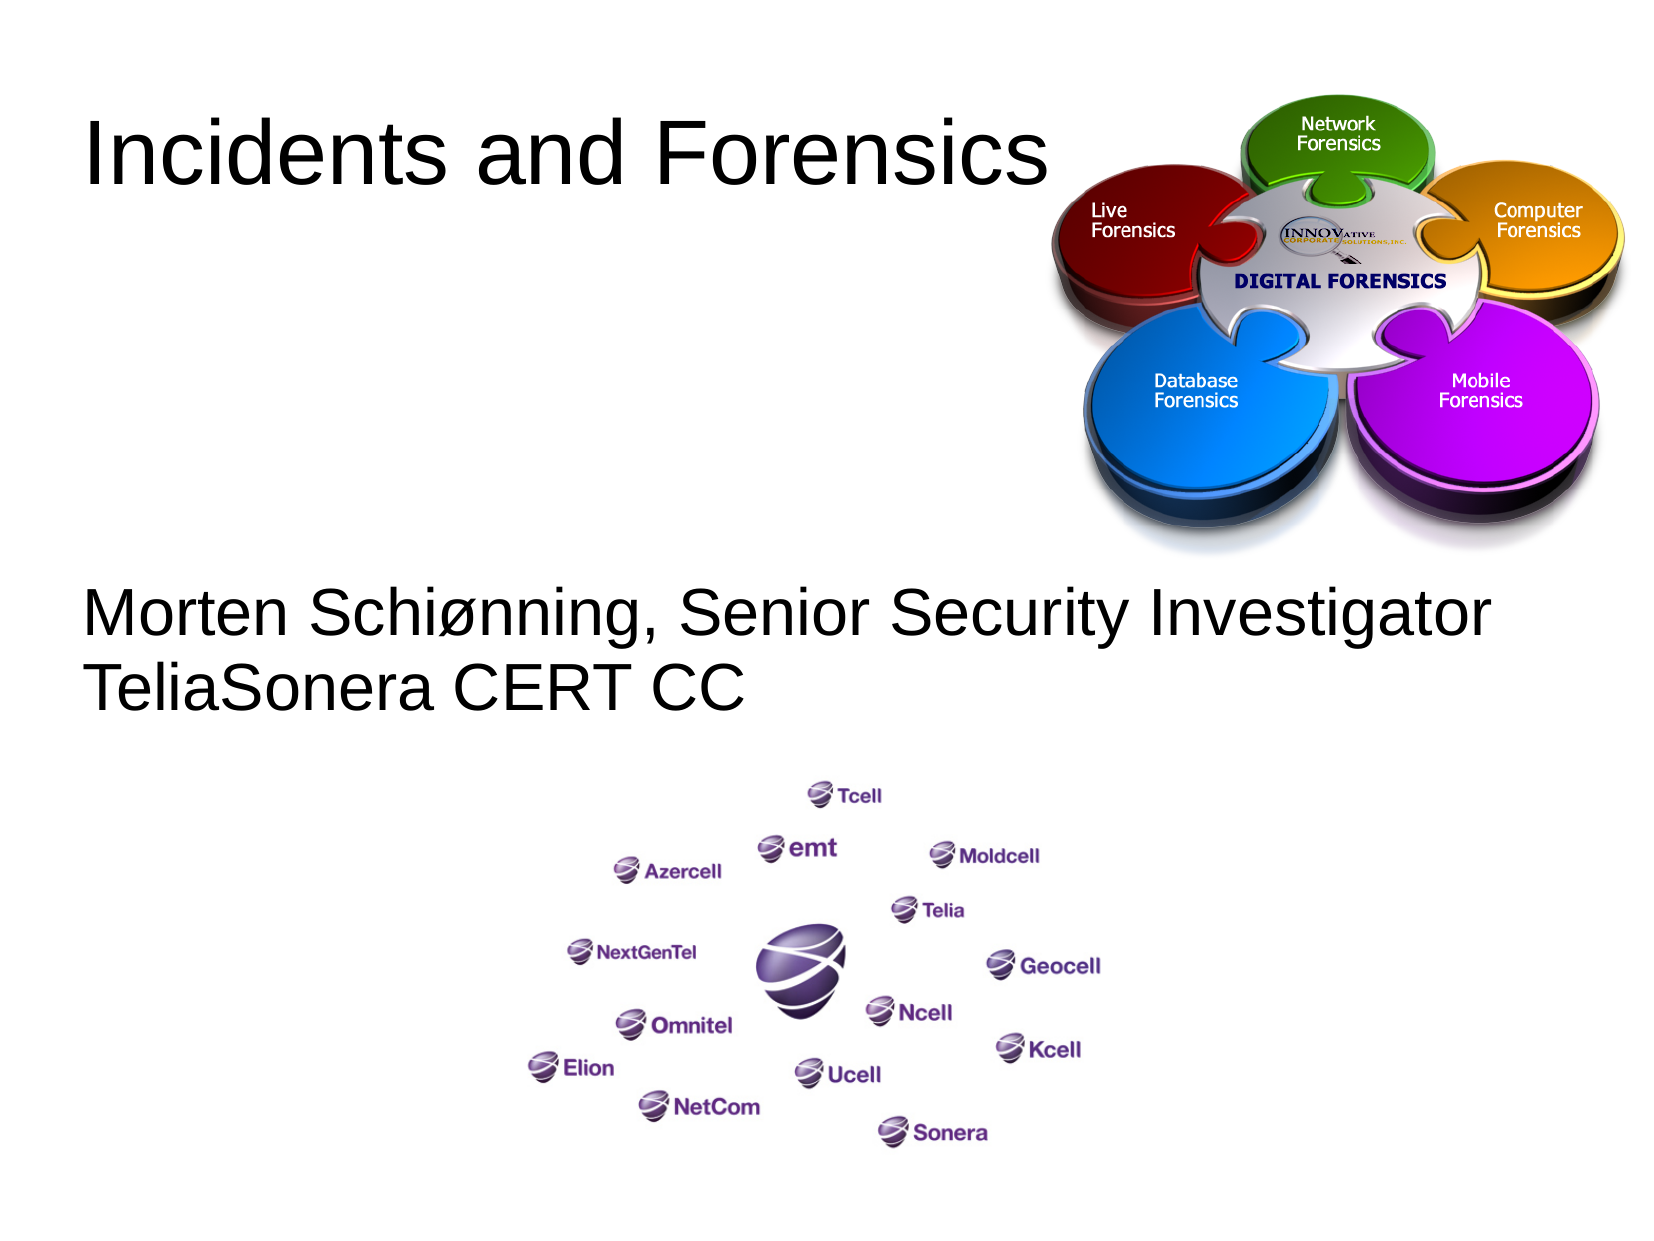

# Incidents and Forensics
Morten Schiønning, Senior Security Investigator
TeliaSonera CERT CC